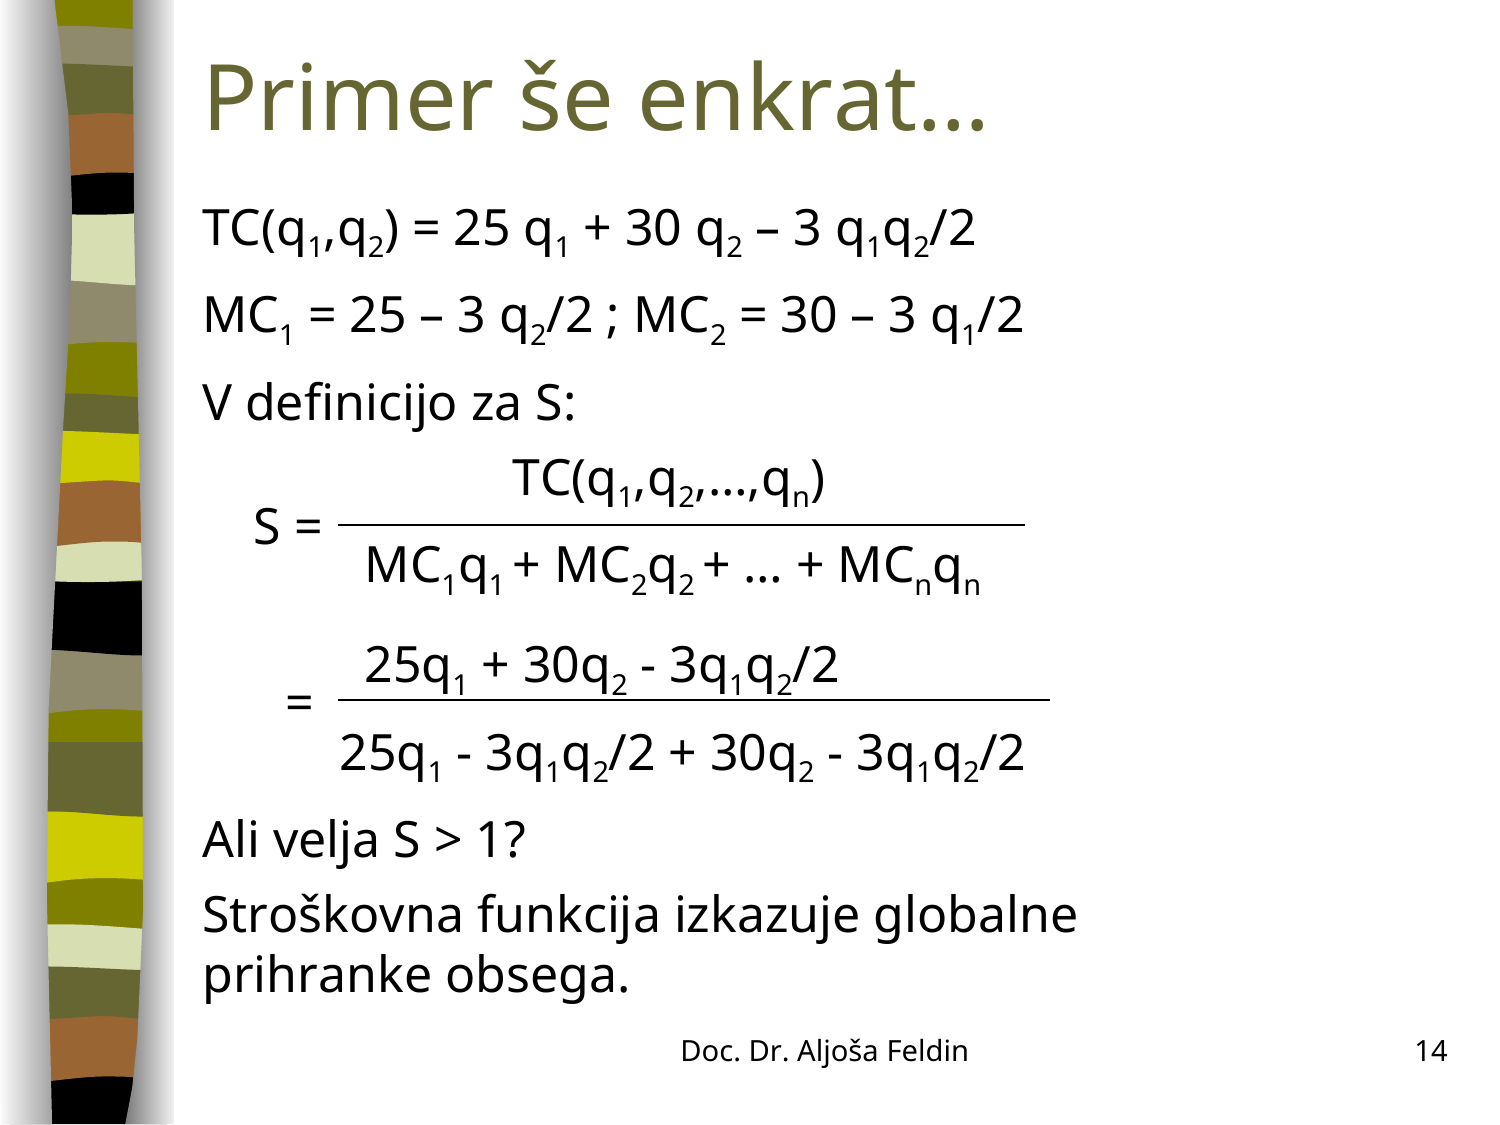

# Primer še enkrat…
TC(q1,q2) = 25 q1 + 30 q2 – 3 q1q2/2
MC1 = 25 – 3 q2/2 ; MC2 = 30 – 3 q1/2
V definicijo za S:
TC(q1,q2,…,qn)
S =
MC1q1 + MC2q2 + … + MCnqn
25q1 + 30q2 - 3q1q2/2
=
25q1 - 3q1q2/2 + 30q2 - 3q1q2/2
Ali velja S > 1?
Stroškovna funkcija izkazuje globalne prihranke obsega.
Doc. Dr. Aljoša Feldin